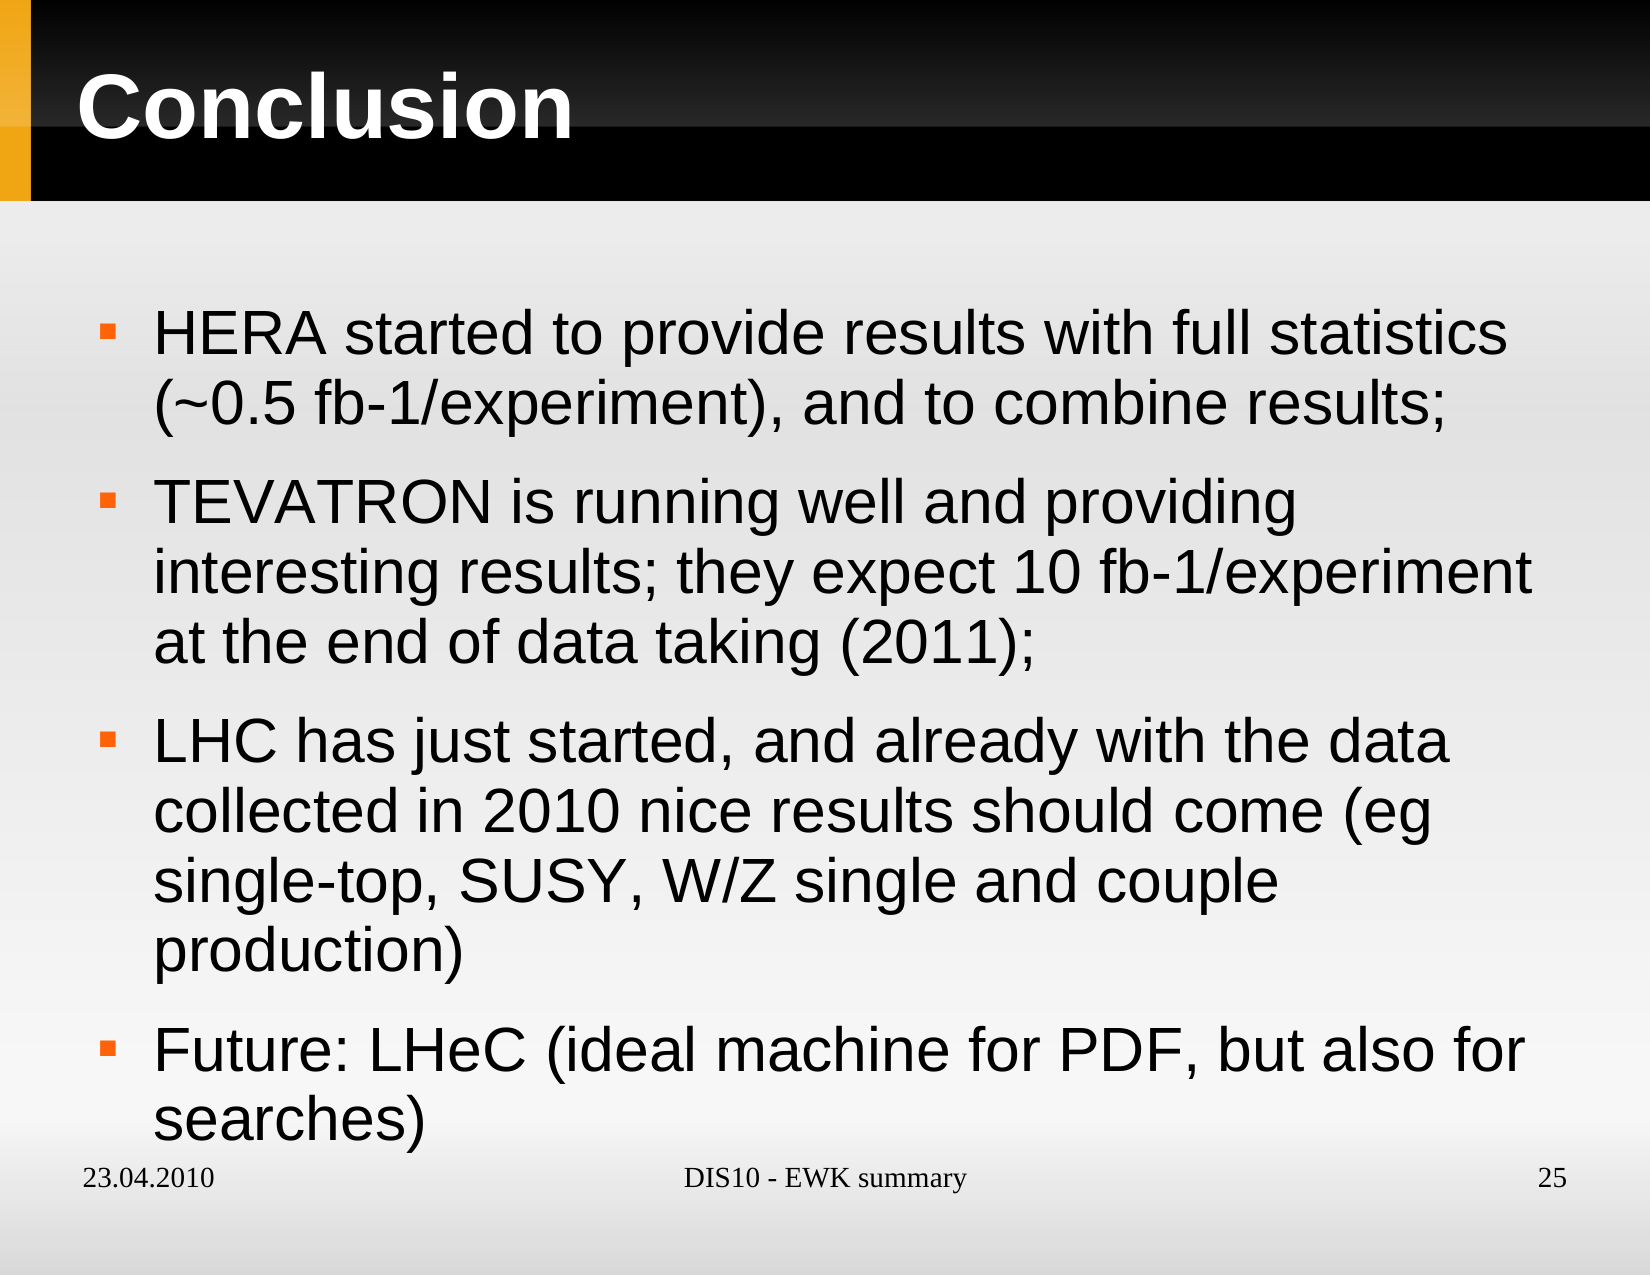

# Conclusion
HERA started to provide results with full statistics (~0.5 fb-1/experiment), and to combine results;
TEVATRON is running well and providing interesting results; they expect 10 fb-1/experiment at the end of data taking (2011);
LHC has just started, and already with the data collected in 2010 nice results should come (eg single-top, SUSY, W/Z single and couple production)
Future: LHeC (ideal machine for PDF, but also for searches)
23.04.2010
25